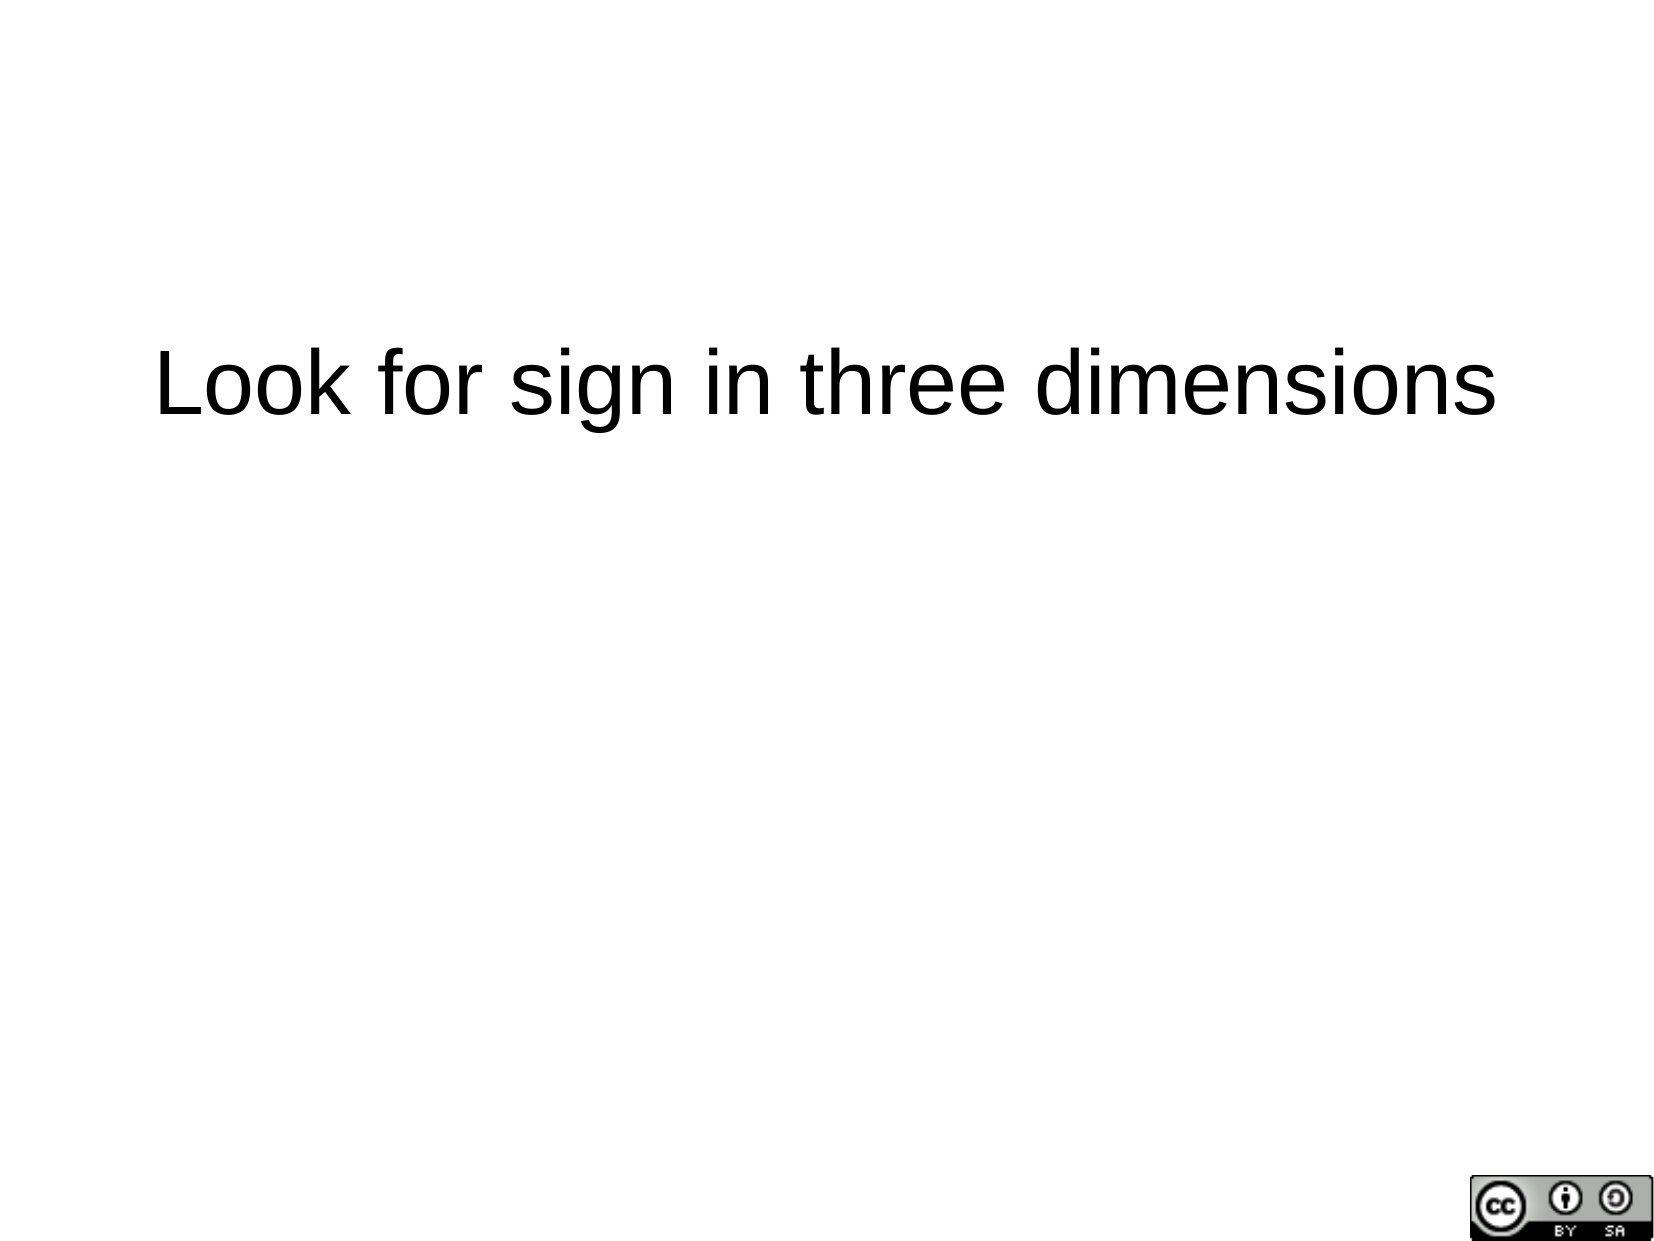

# Look for sign in three dimensions